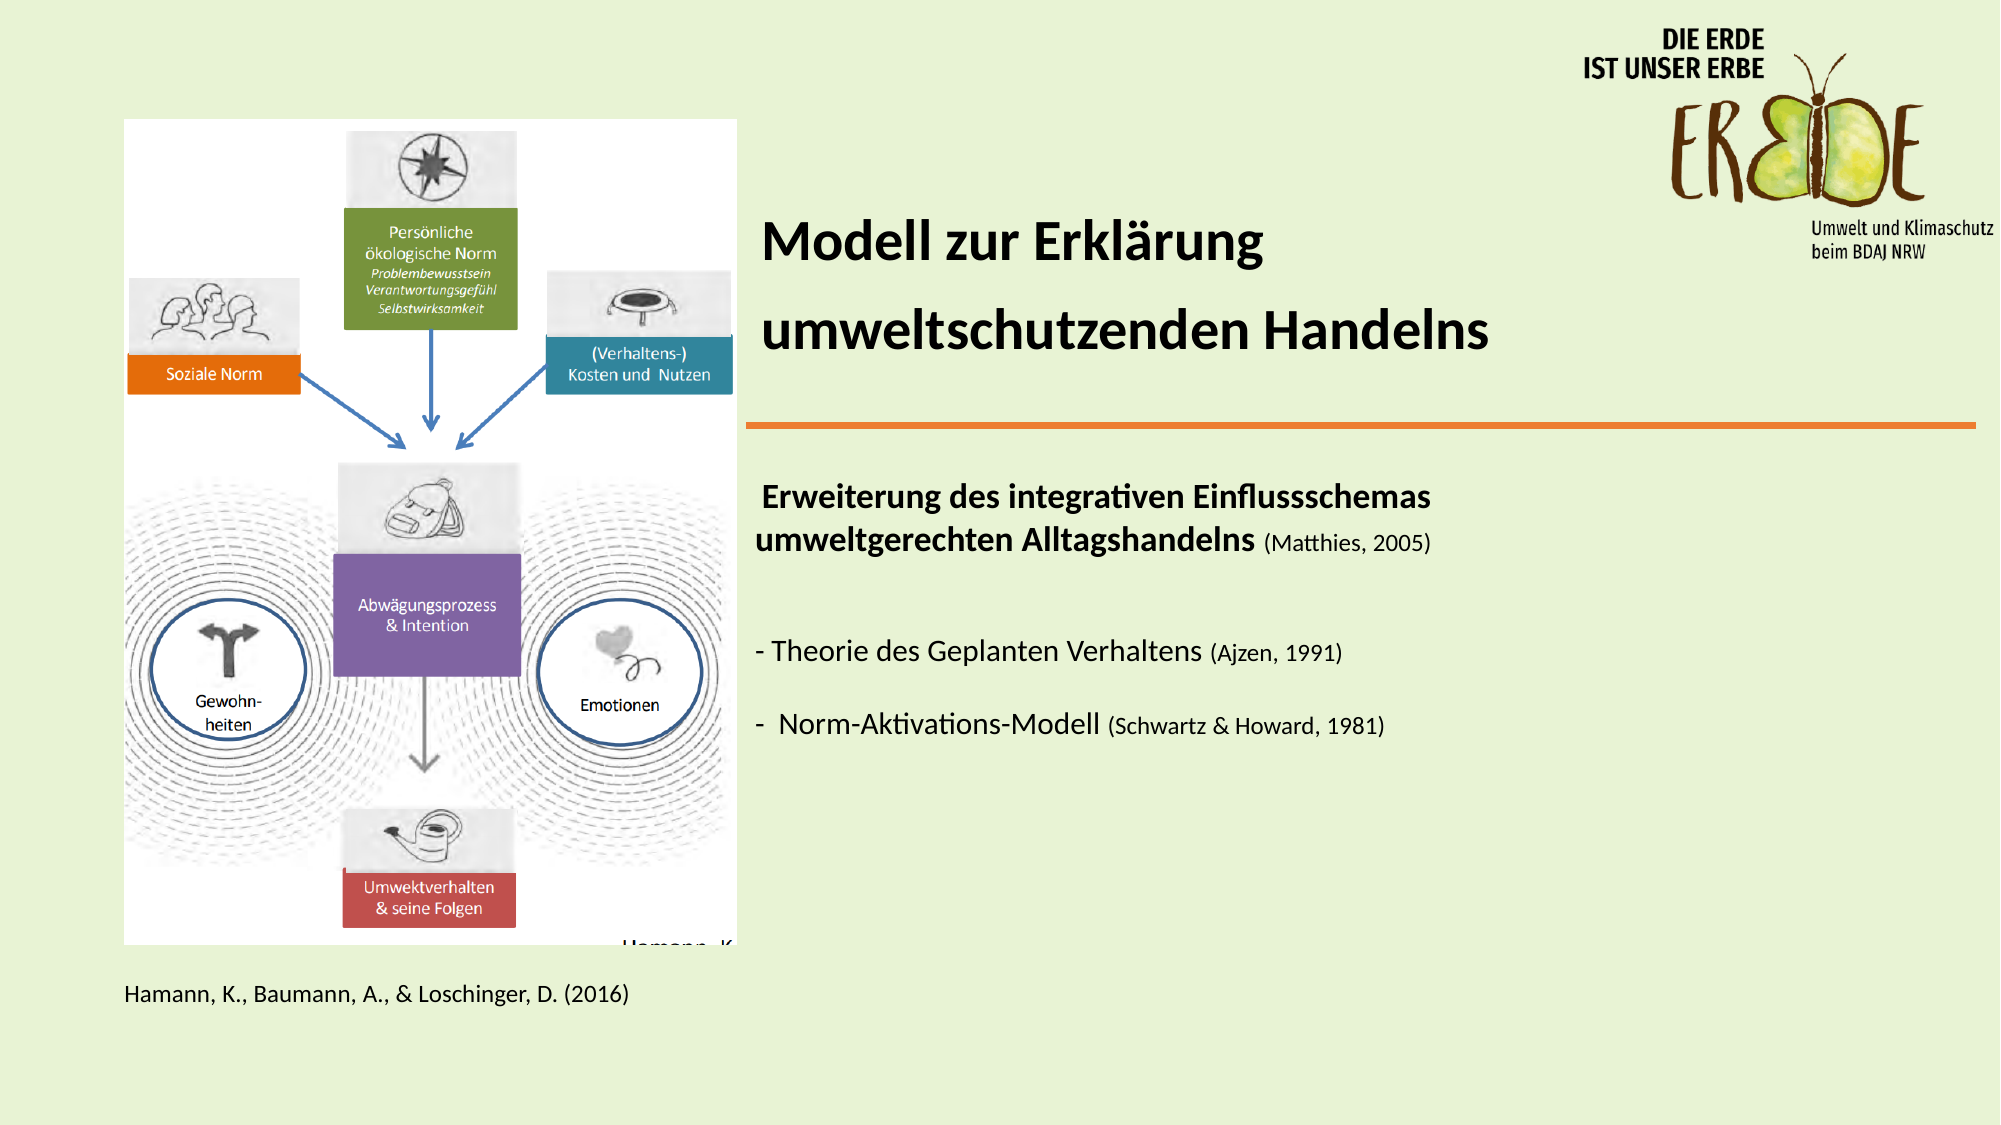

Modell zur Erklärung
umweltschutzenden Handelns
Erweiterung des integrativen Einflussschemas umweltgerechten Alltagshandelns (Matthies, 2005)
- Theorie des Geplanten Verhaltens (Ajzen, 1991)
- Norm-Aktivations-Modell (Schwartz & Howard, 1981)
Hamann, K., Baumann, A., & Loschinger, D. (2016)